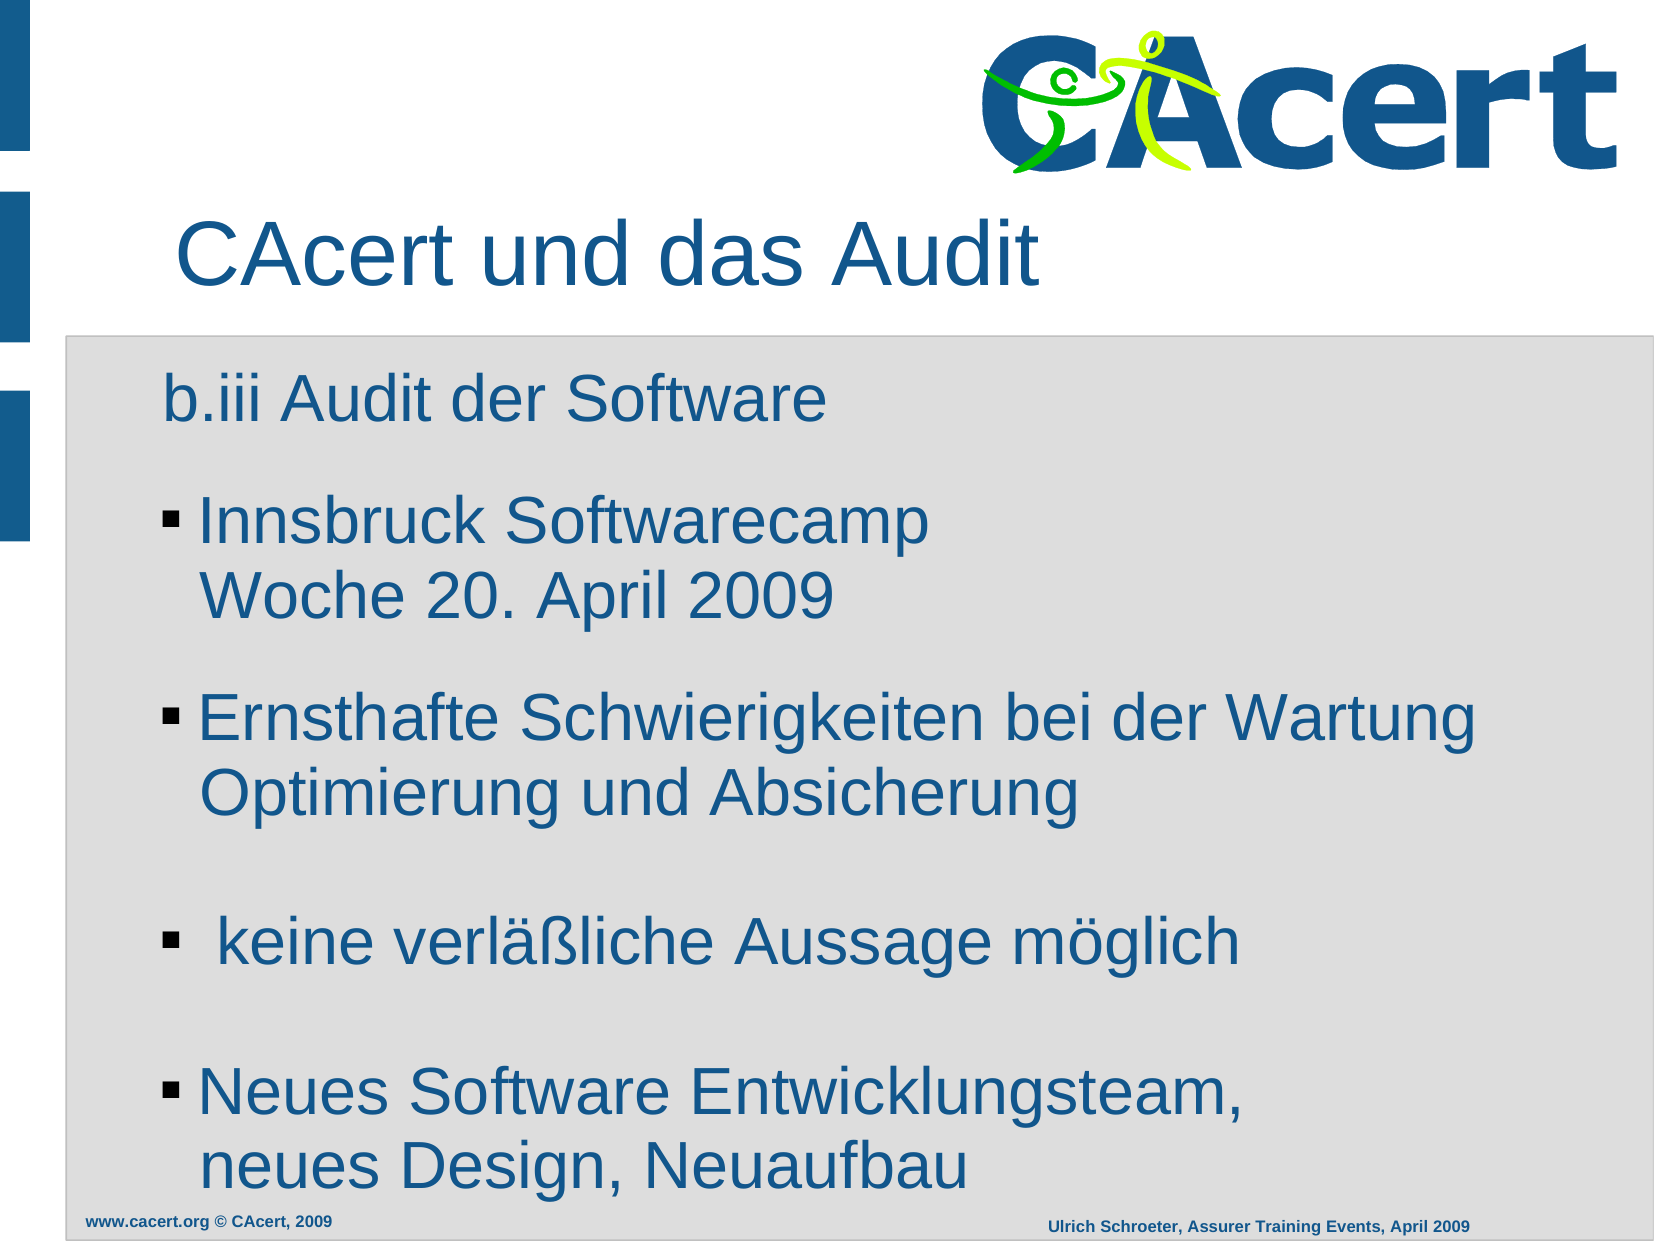

CAcert und das Audit
b.iii Audit der Software
 Innsbruck Softwarecamp
 Woche 20. April 2009
 Ernsthafte Schwierigkeiten bei der Wartung
 Optimierung und Absicherung
 keine verläßliche Aussage möglich
 Neues Software Entwicklungsteam,
 neues Design, Neuaufbau